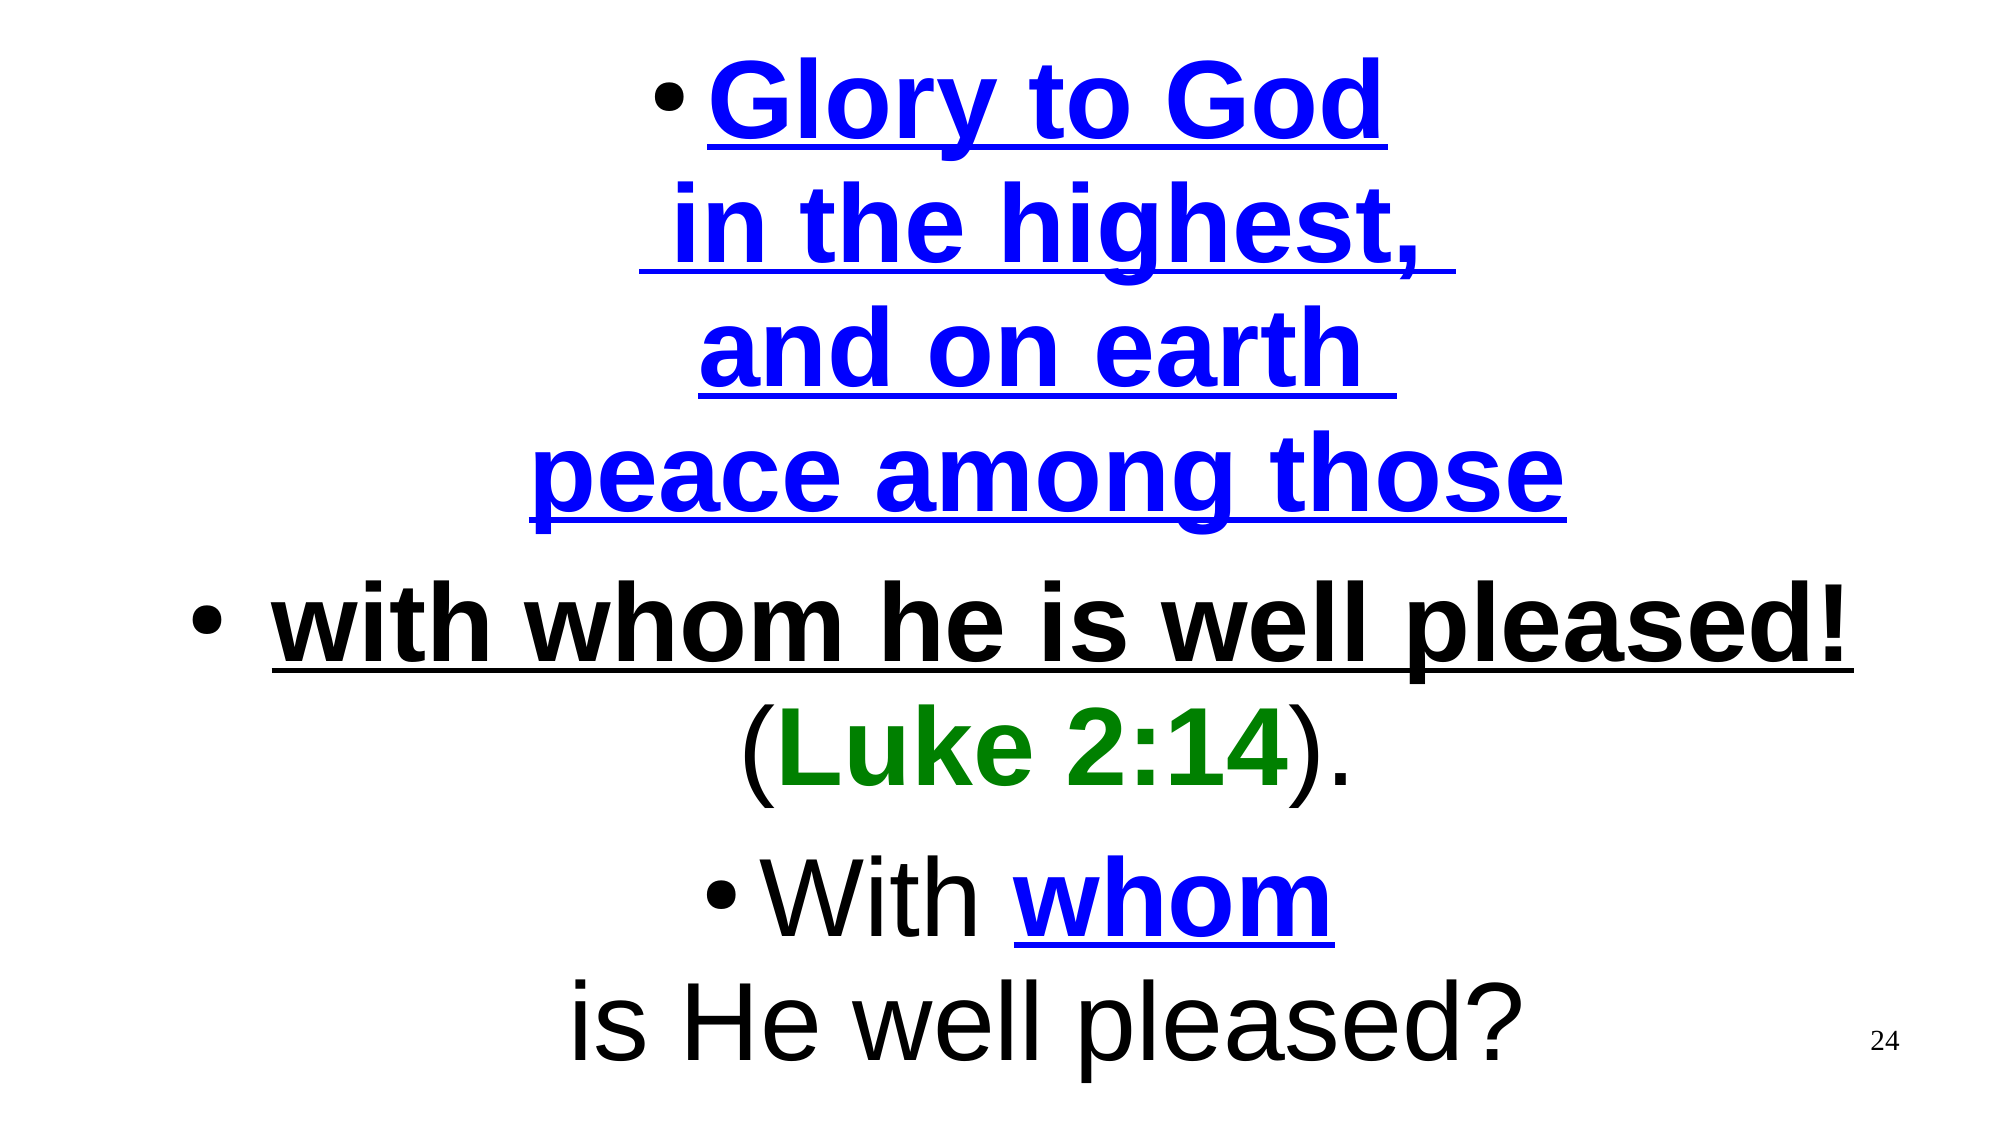

# Glory to God in the highest, and on earth peace among those
 with whom he is well pleased!
(Luke 2:14).
With whom
is He well pleased?
24